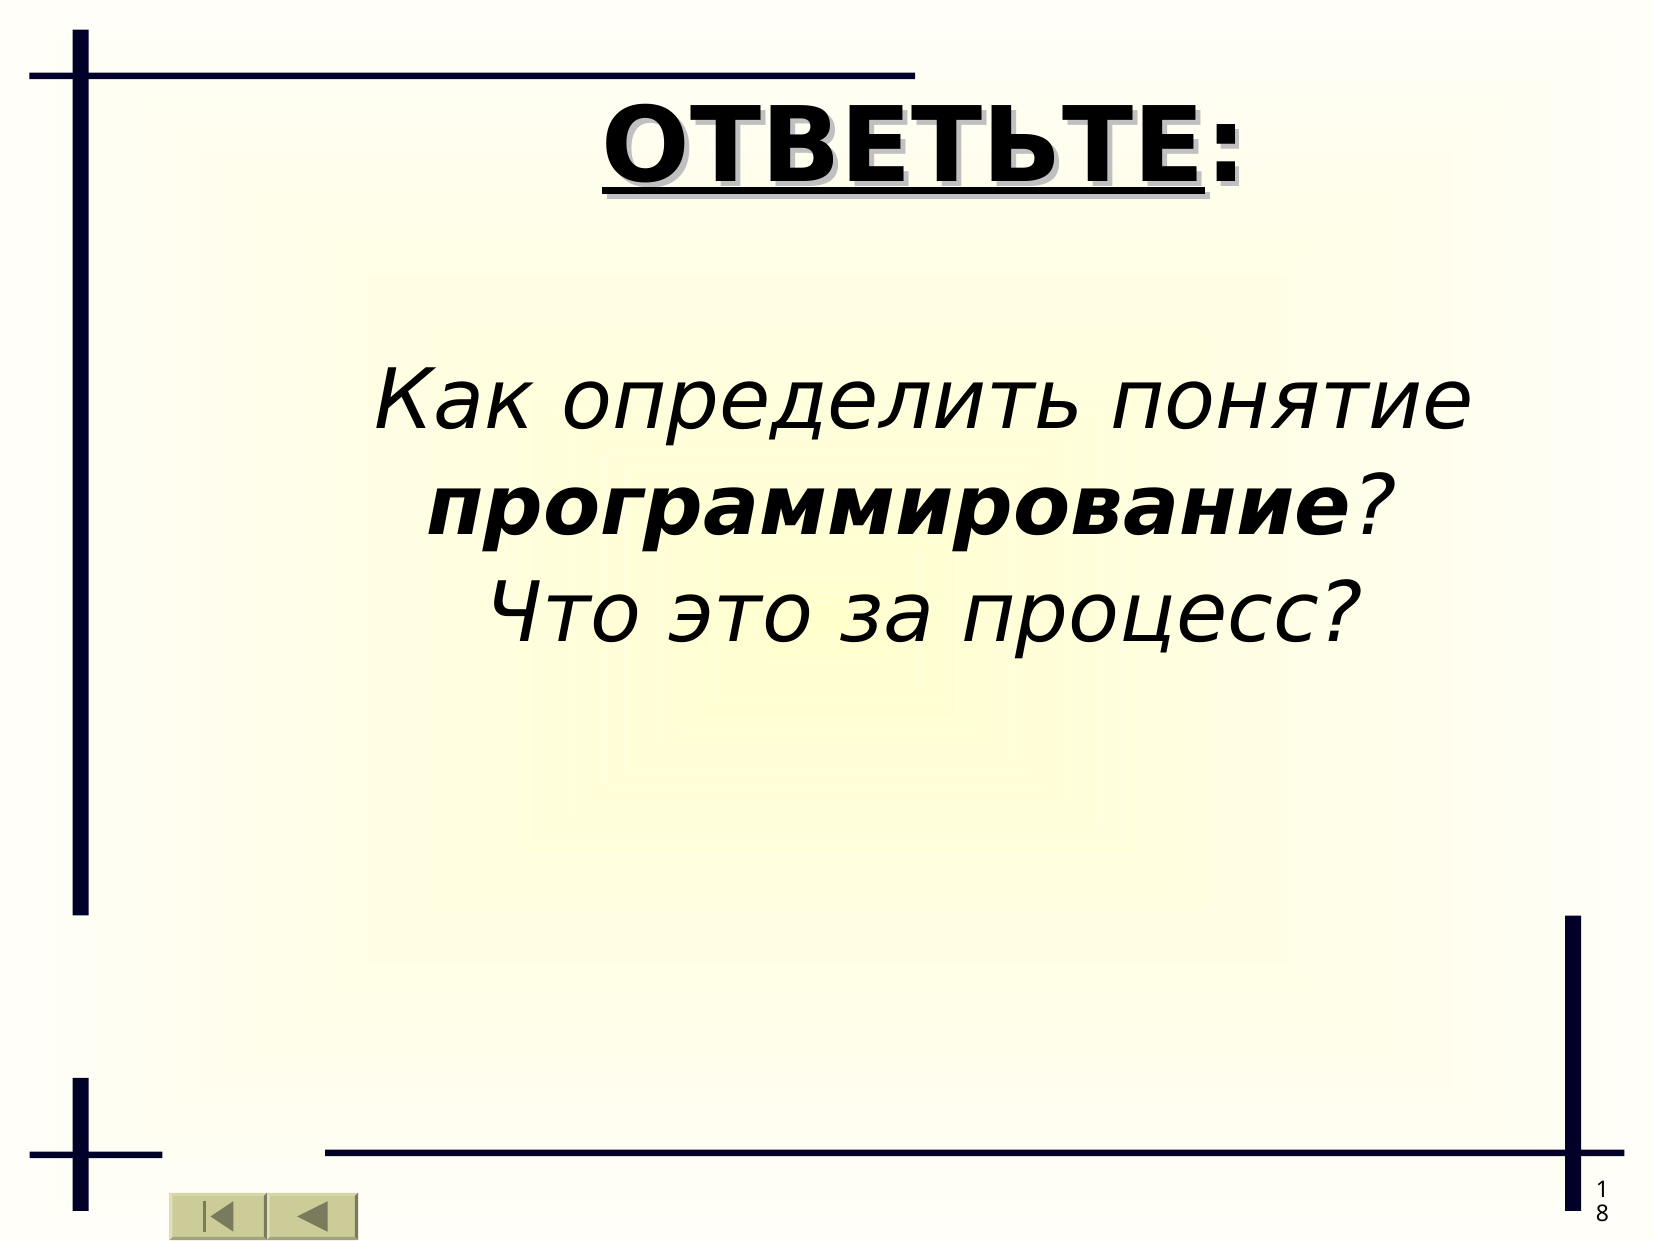

ОТВЕТЬТЕ:
Как определить понятие программирование?
Что это за процесс?